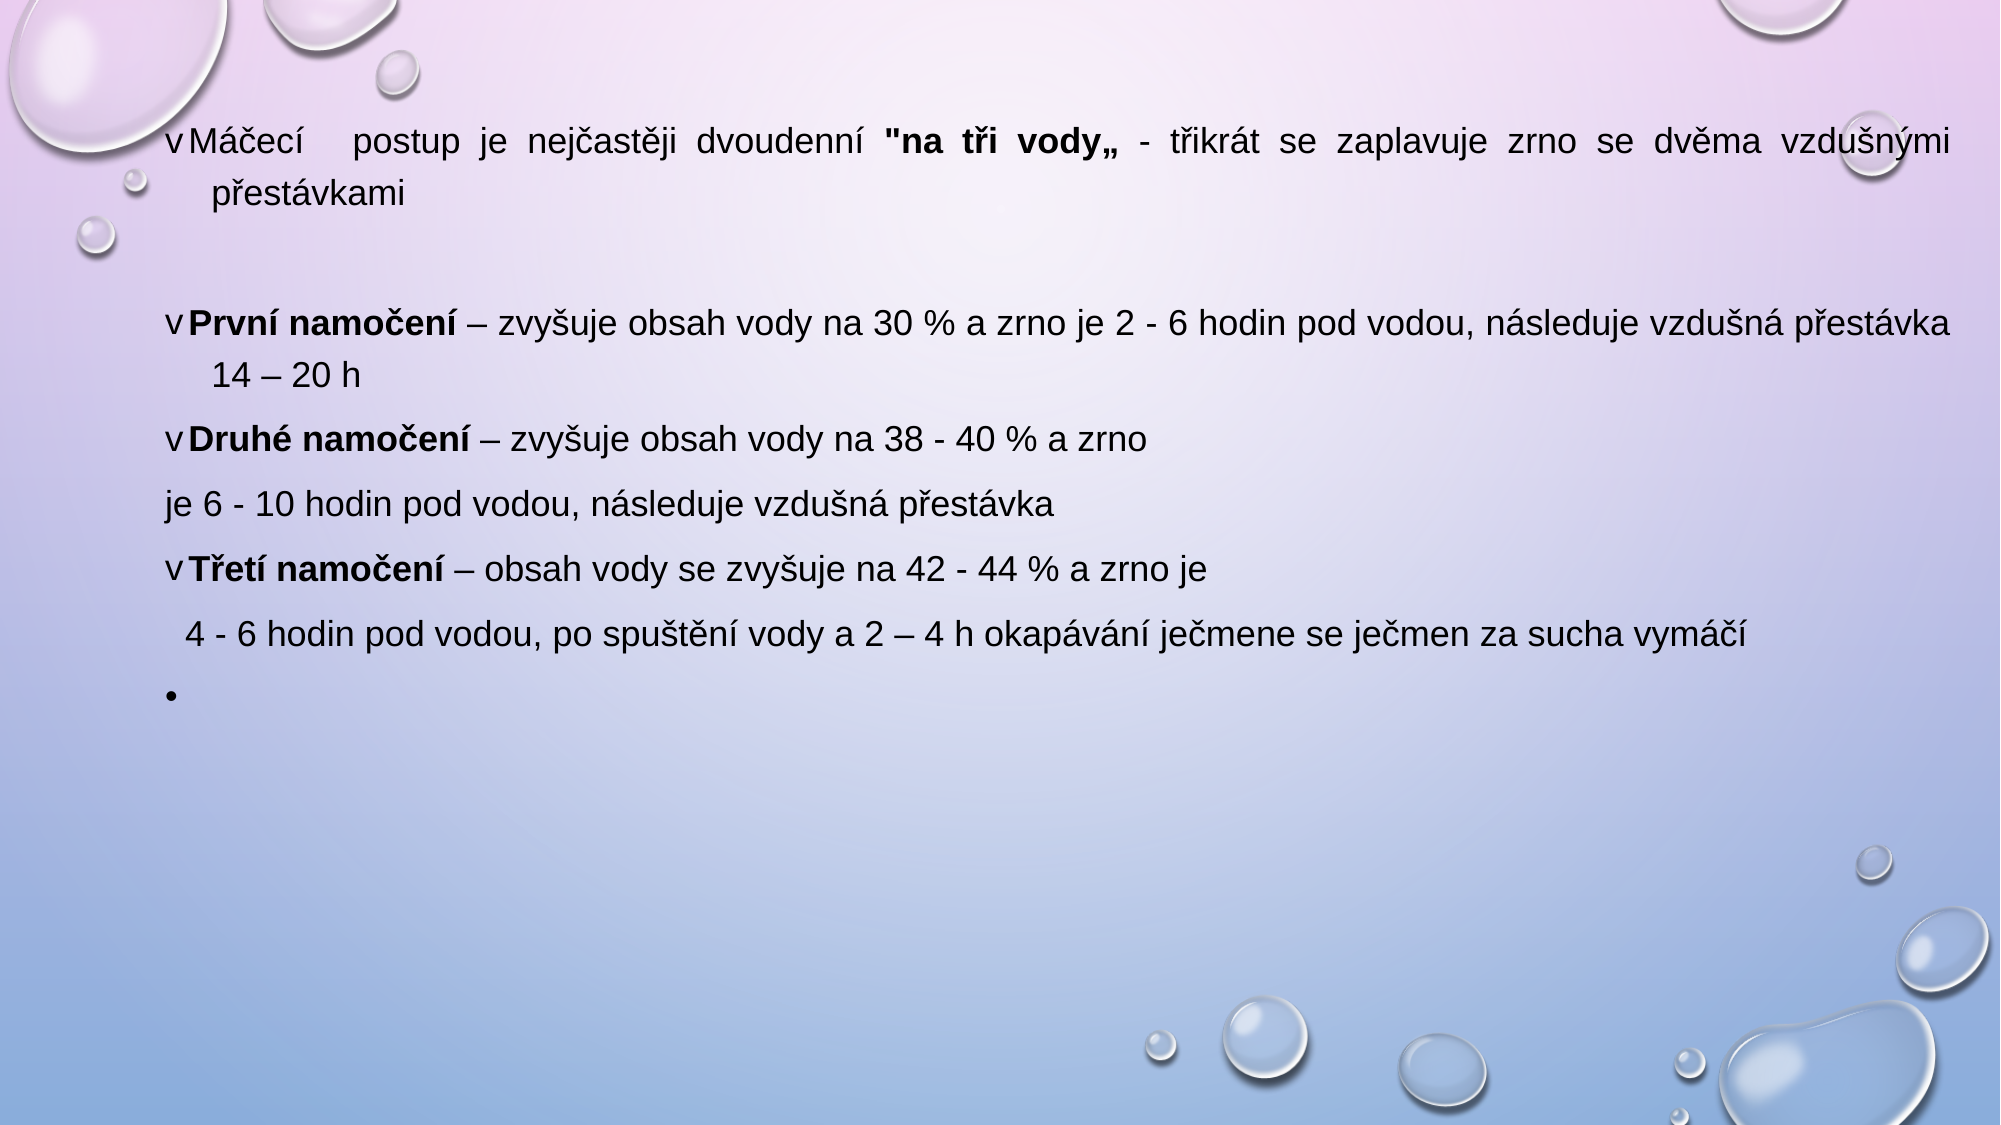

#
Máčecí   postup je nejčastěji dvoudenní "na tři vody„ - třikrát se zaplavuje zrno se dvěma vzdušnými přestávkami
První namočení – zvyšuje obsah vody na 30 % a zrno je 2 - 6 hodin pod vodou, následuje vzdušná přestávka 14 – 20 h
Druhé namočení – zvyšuje obsah vody na 38 - 40 % a zrno
je 6 - 10 hodin pod vodou, následuje vzdušná přestávka
Třetí namočení – obsah vody se zvyšuje na 42 - 44 % a zrno je
 4 - 6 hodin pod vodou, po spuštění vody a 2 – 4 h okapávání ječmene se ječmen za sucha vymáčí